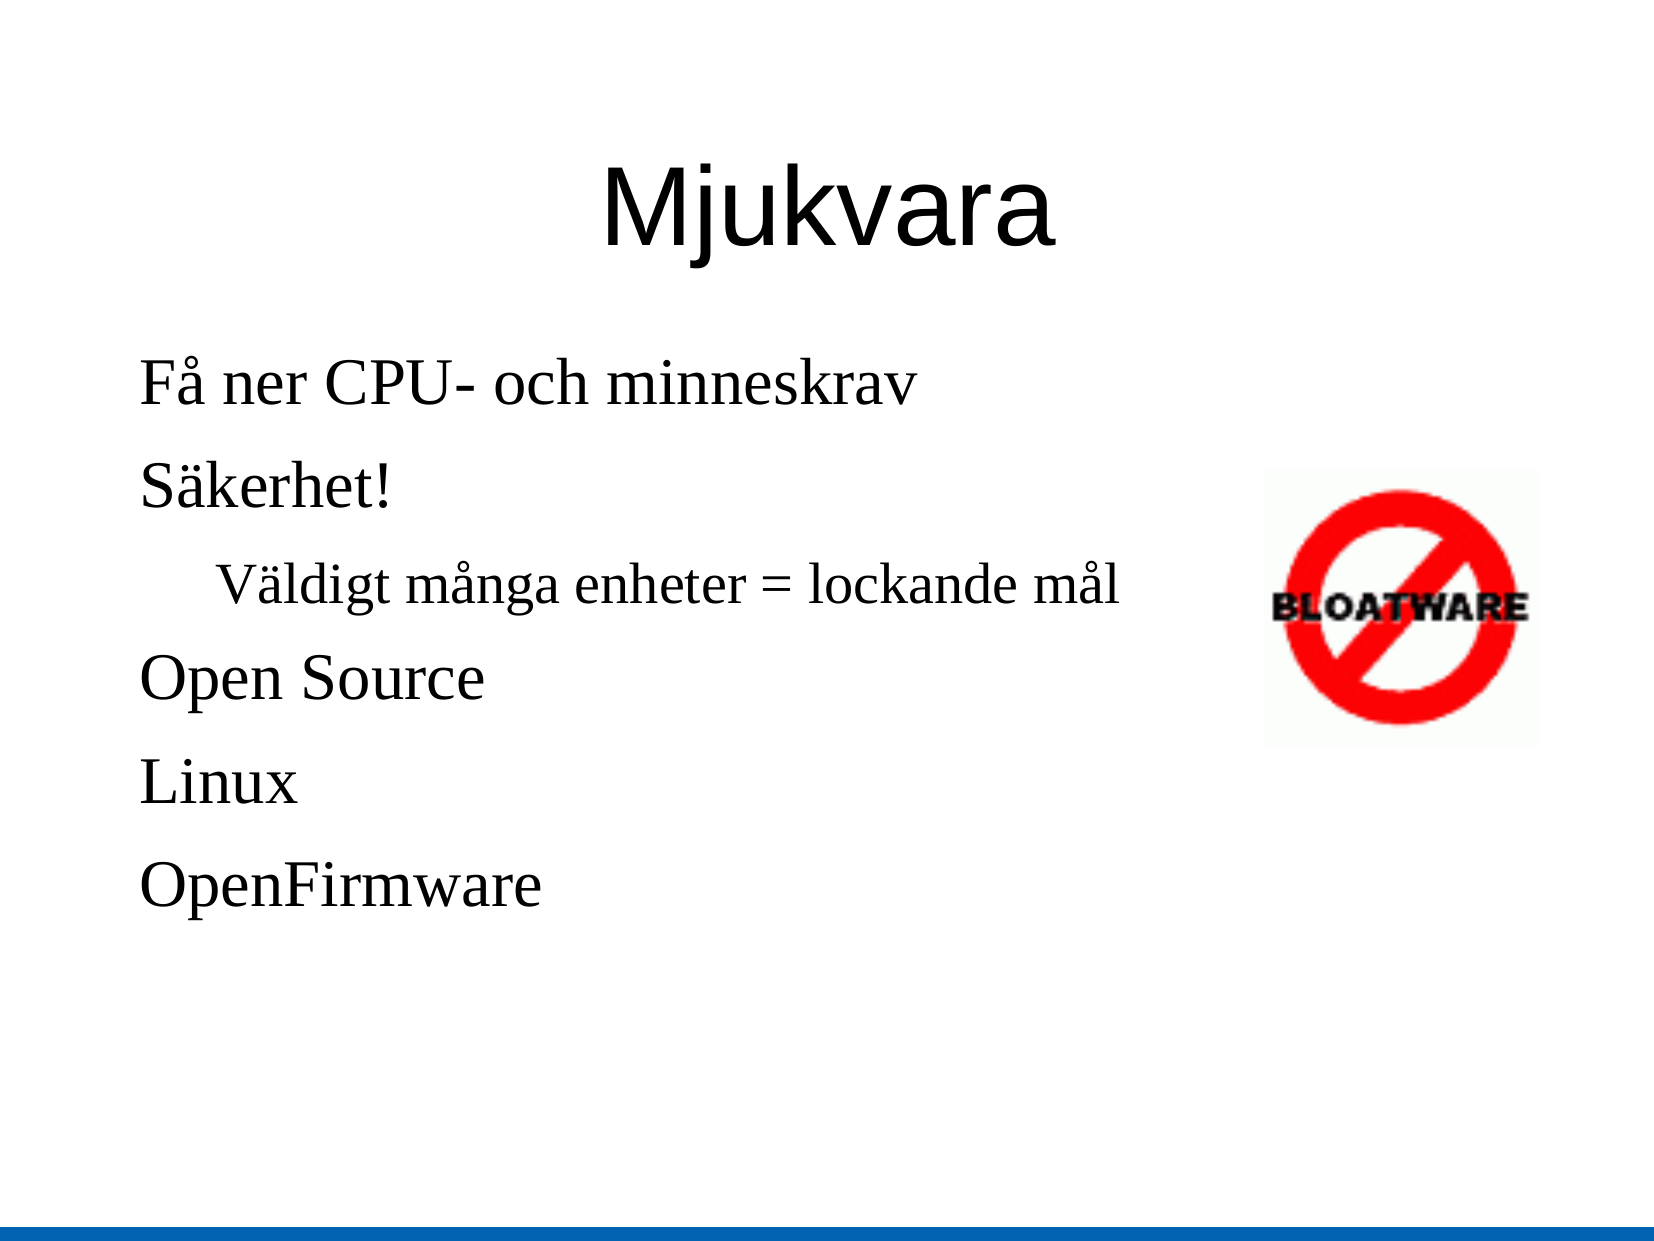

# Mjukvara
Få ner CPU- och minneskrav
Säkerhet!
Väldigt många enheter = lockande mål
Open Source
Linux
OpenFirmware